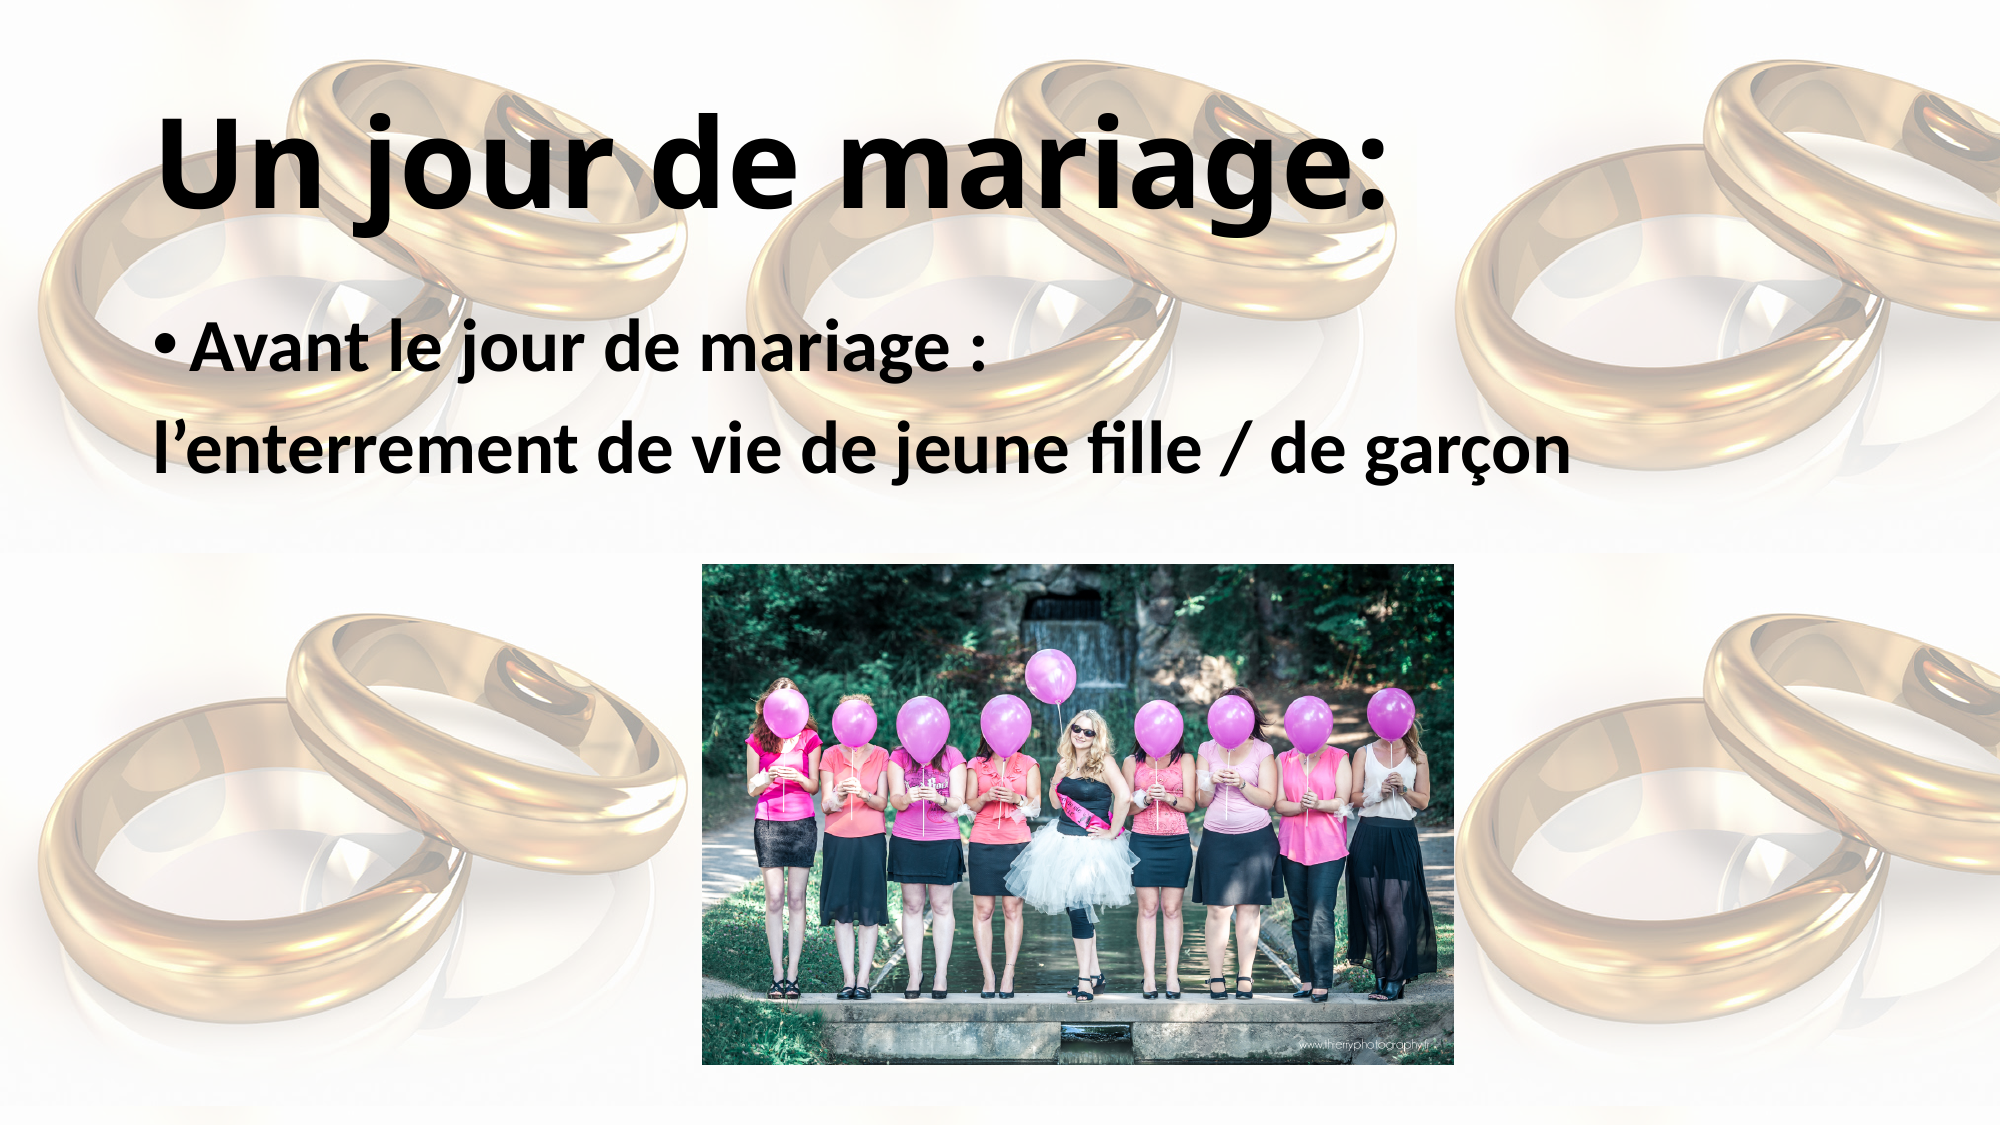

# Un jour de mariage:
Avant le jour de mariage :
l’enterrement de vie de jeune fille / de garçon